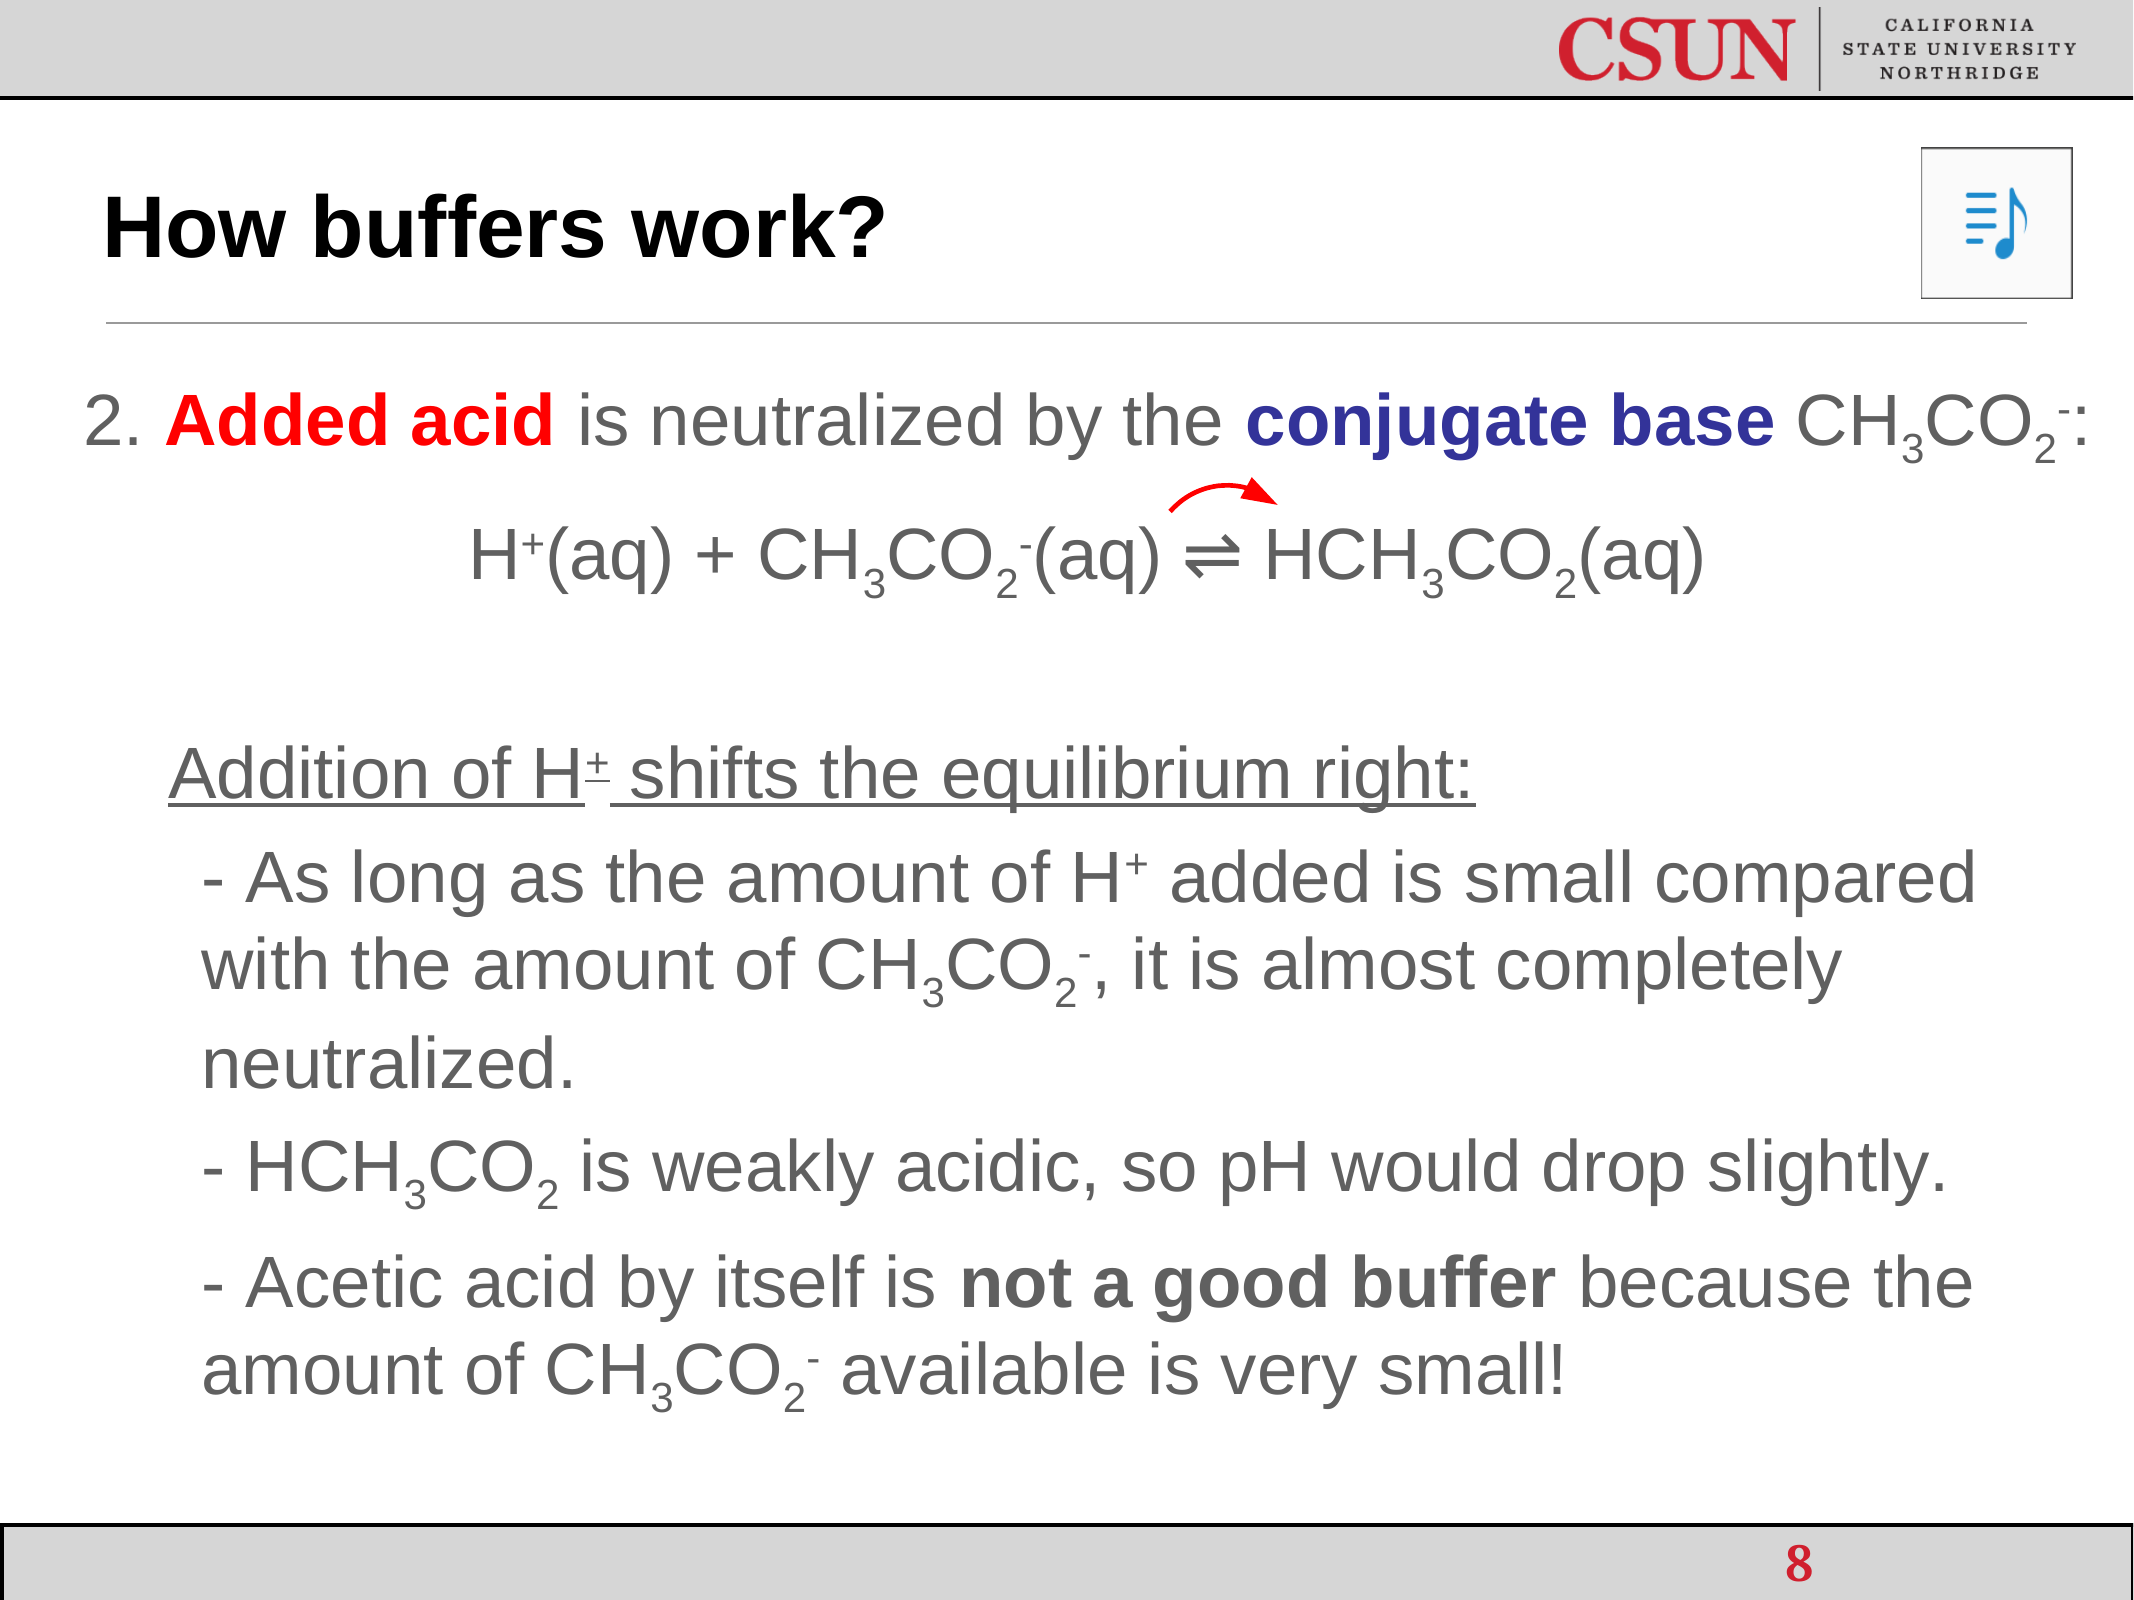

# How buffers work?
2. Added acid is neutralized by the conjugate base CH3CO2-:
H+(aq) + CH3CO2-(aq) ⇌ HCH3CO2(aq)
Addition of H+ shifts the equilibrium right:
- As long as the amount of H+ added is small compared with the amount of CH3CO2-, it is almost completely neutralized.
- HCH3CO2 is weakly acidic, so pH would drop slightly.
- Acetic acid by itself is not a good buffer because the amount of CH3CO2- available is very small!
8